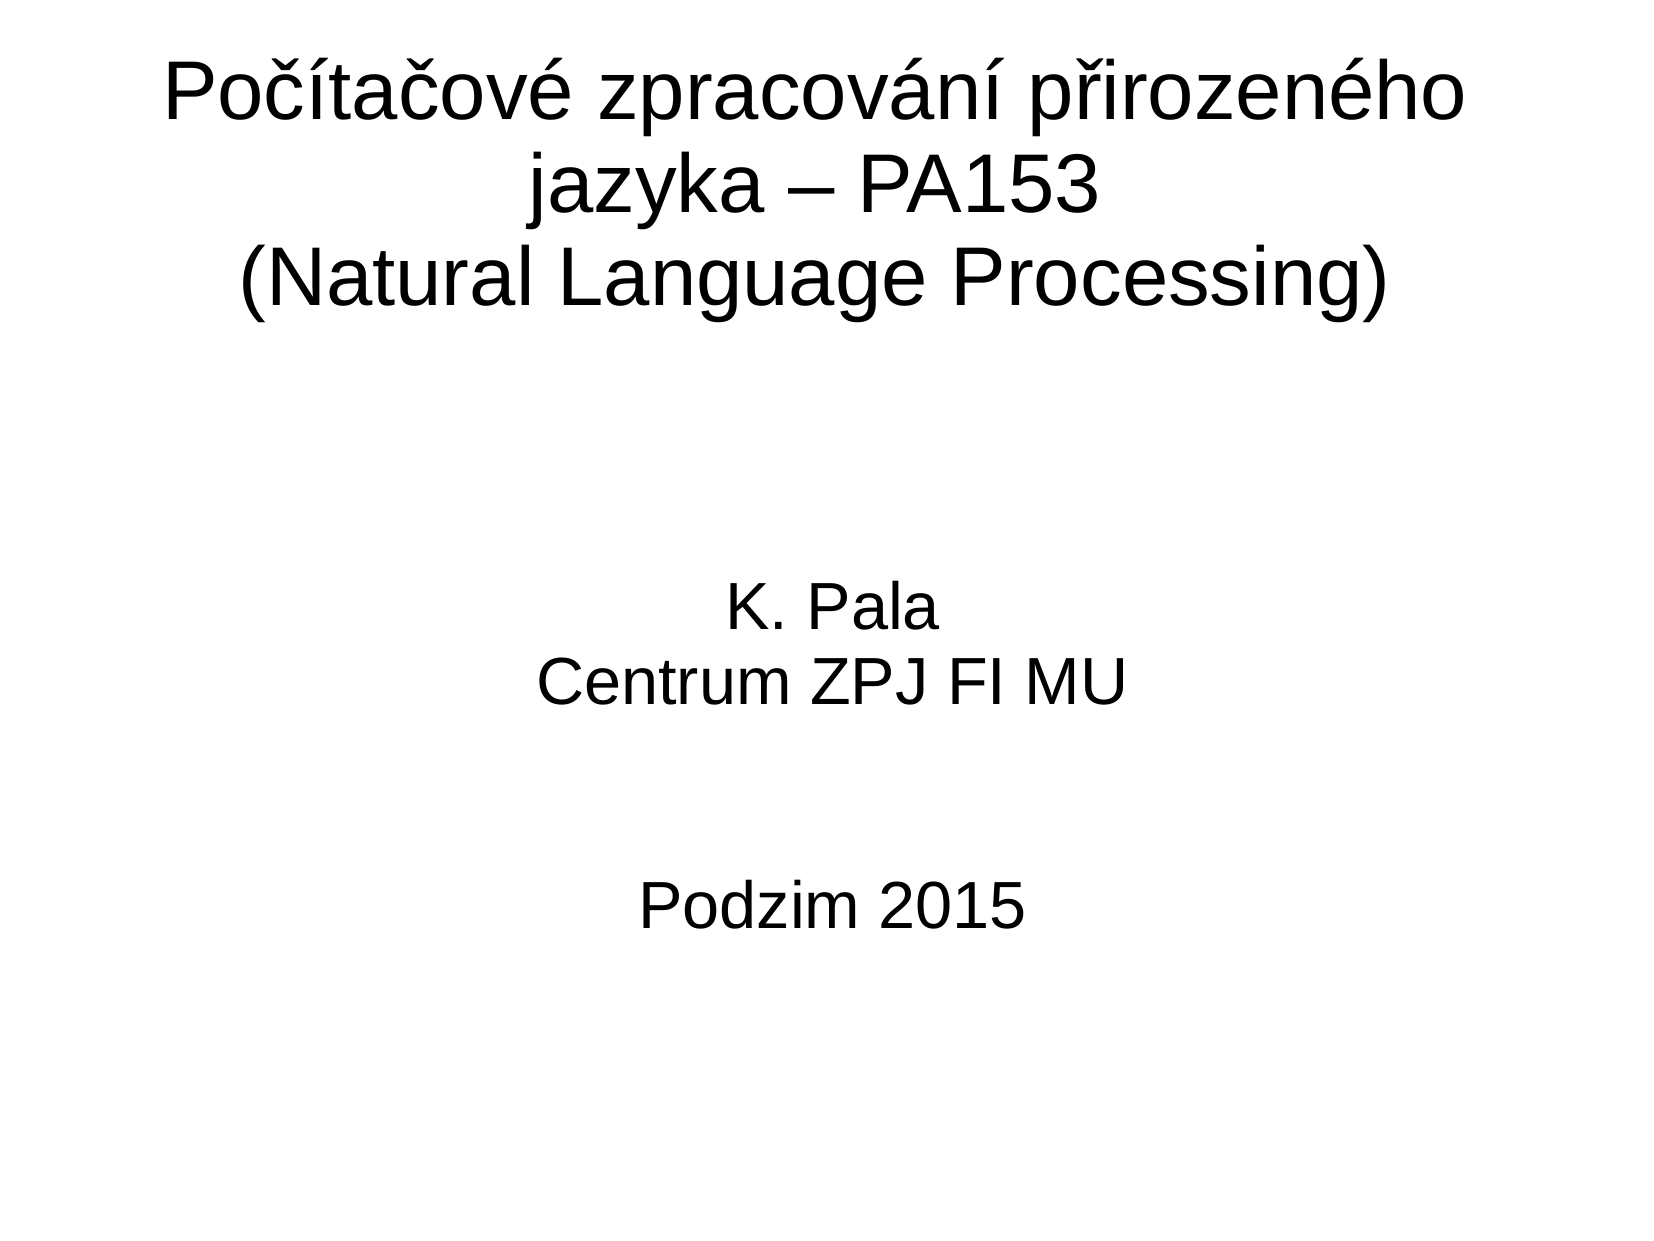

# Počítačové zpracování přirozeného jazyka – PA153 (Natural Language Processing)
K. Pala
Centrum ZPJ FI MU
Podzim 2015